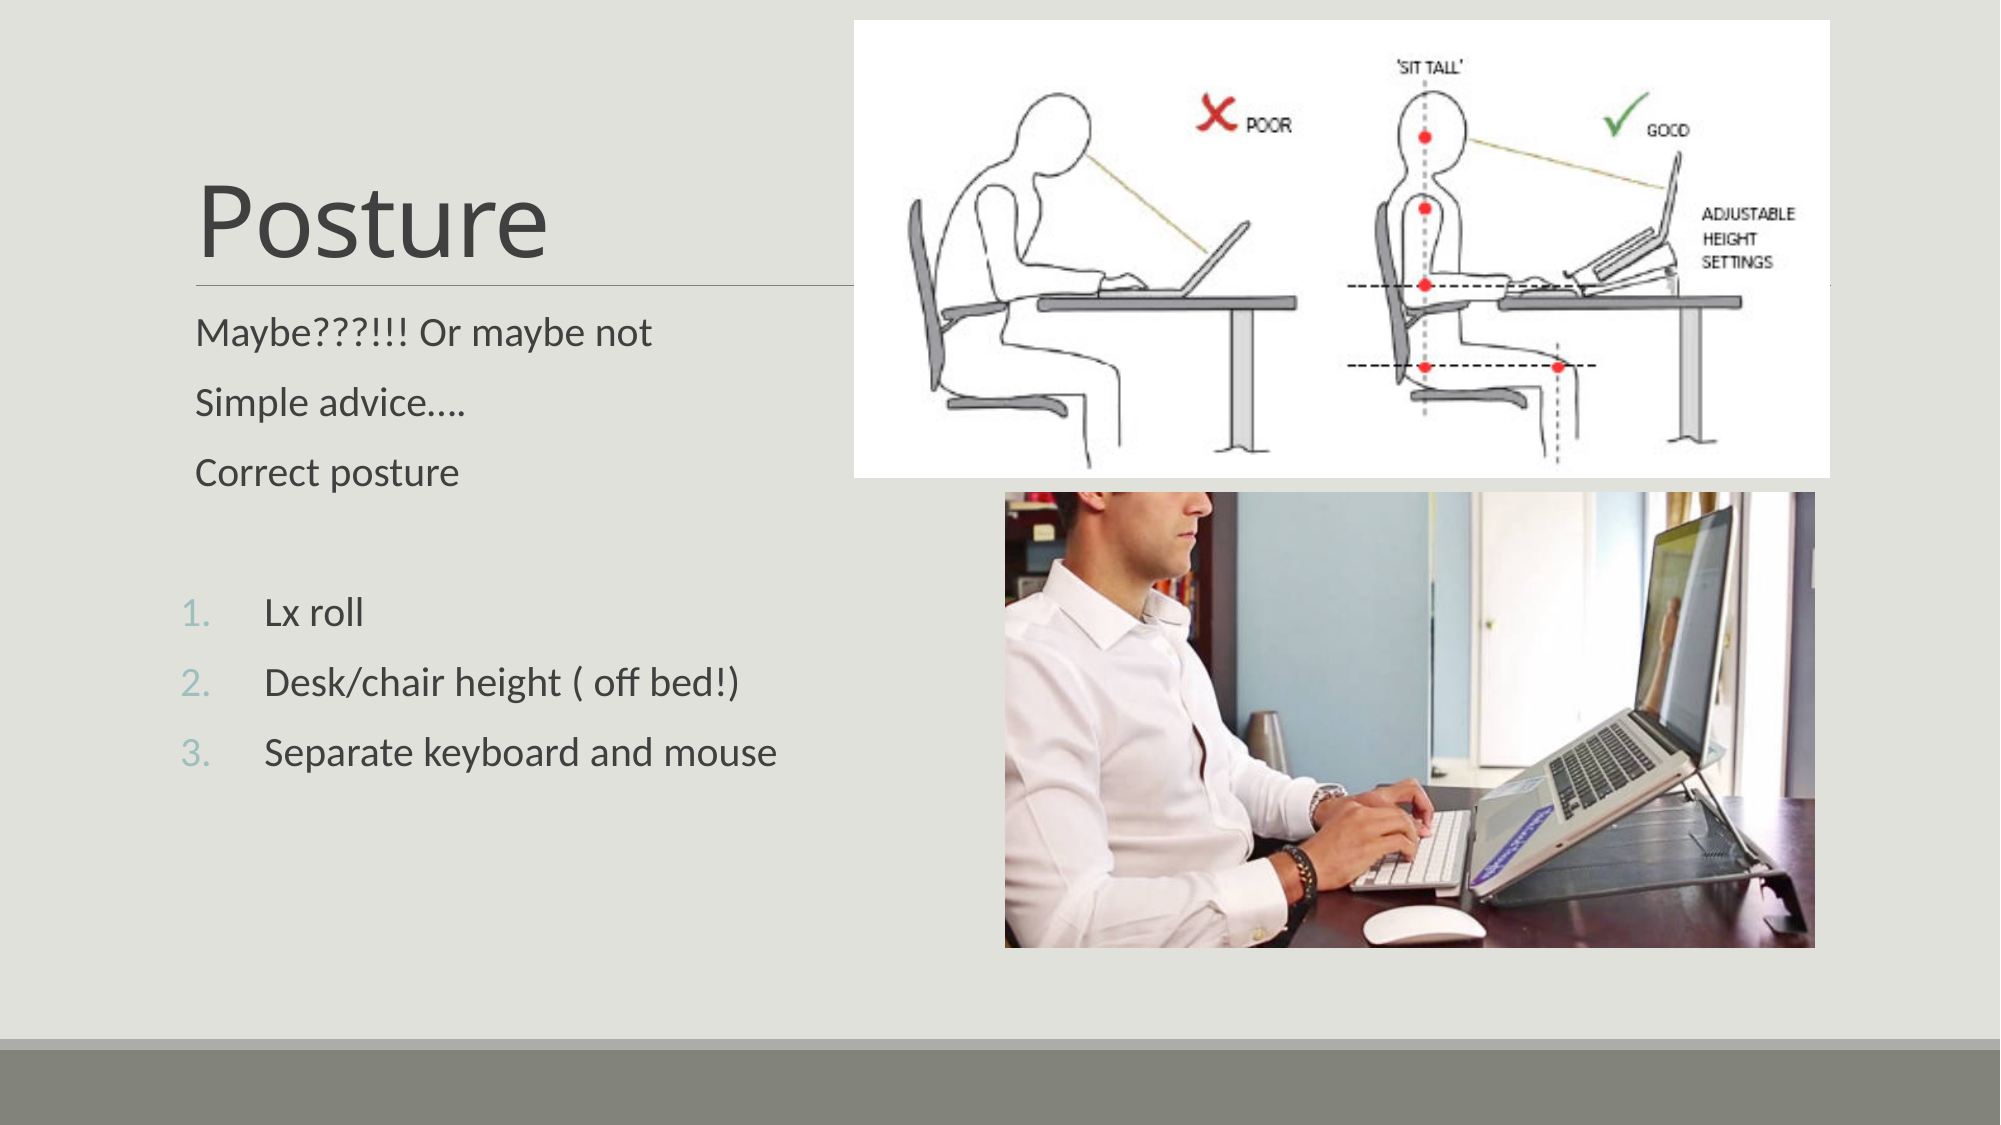

# Posture
Maybe???!!! Or maybe not
Simple advice….
Correct posture
Lx roll
Desk/chair height ( off bed!)
Separate keyboard and mouse